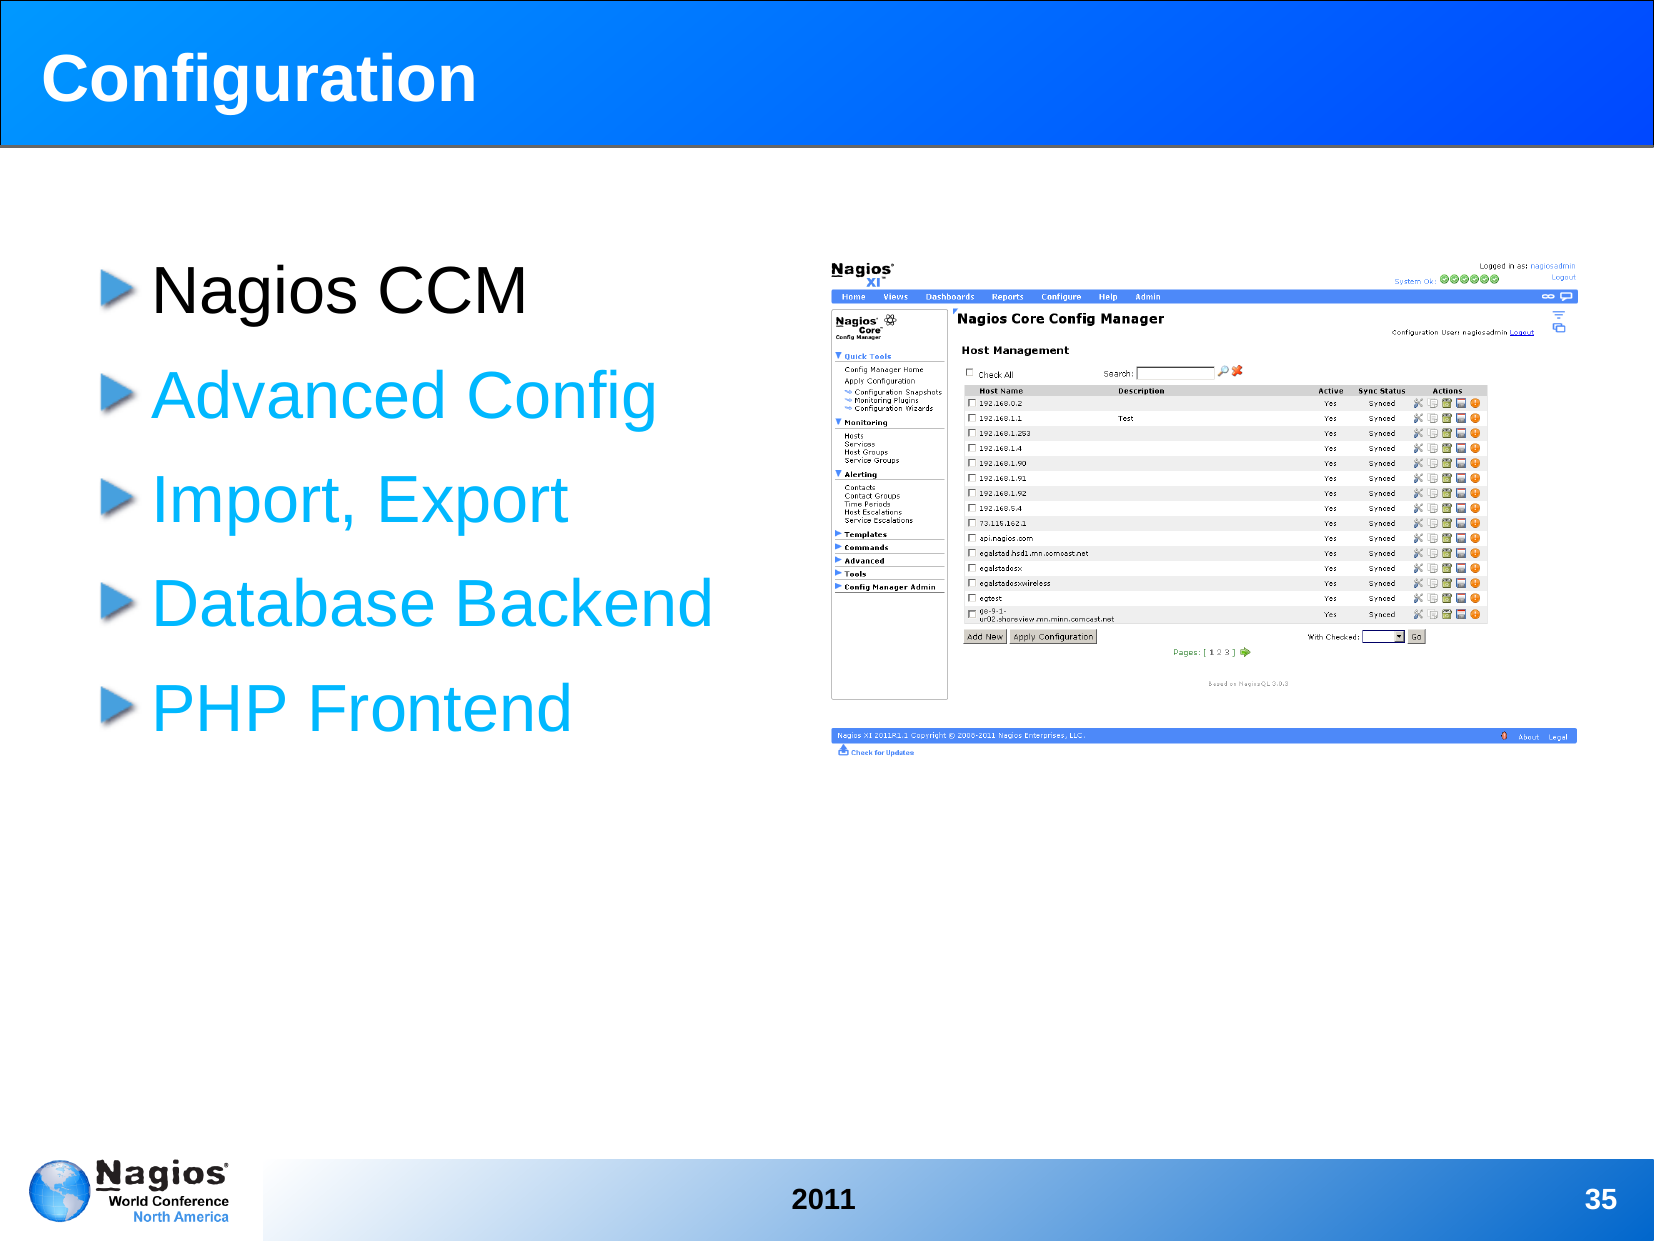

# Configuration
Nagios CCM
Advanced Config
Import, Export
Database Backend
PHP Frontend
2011
35